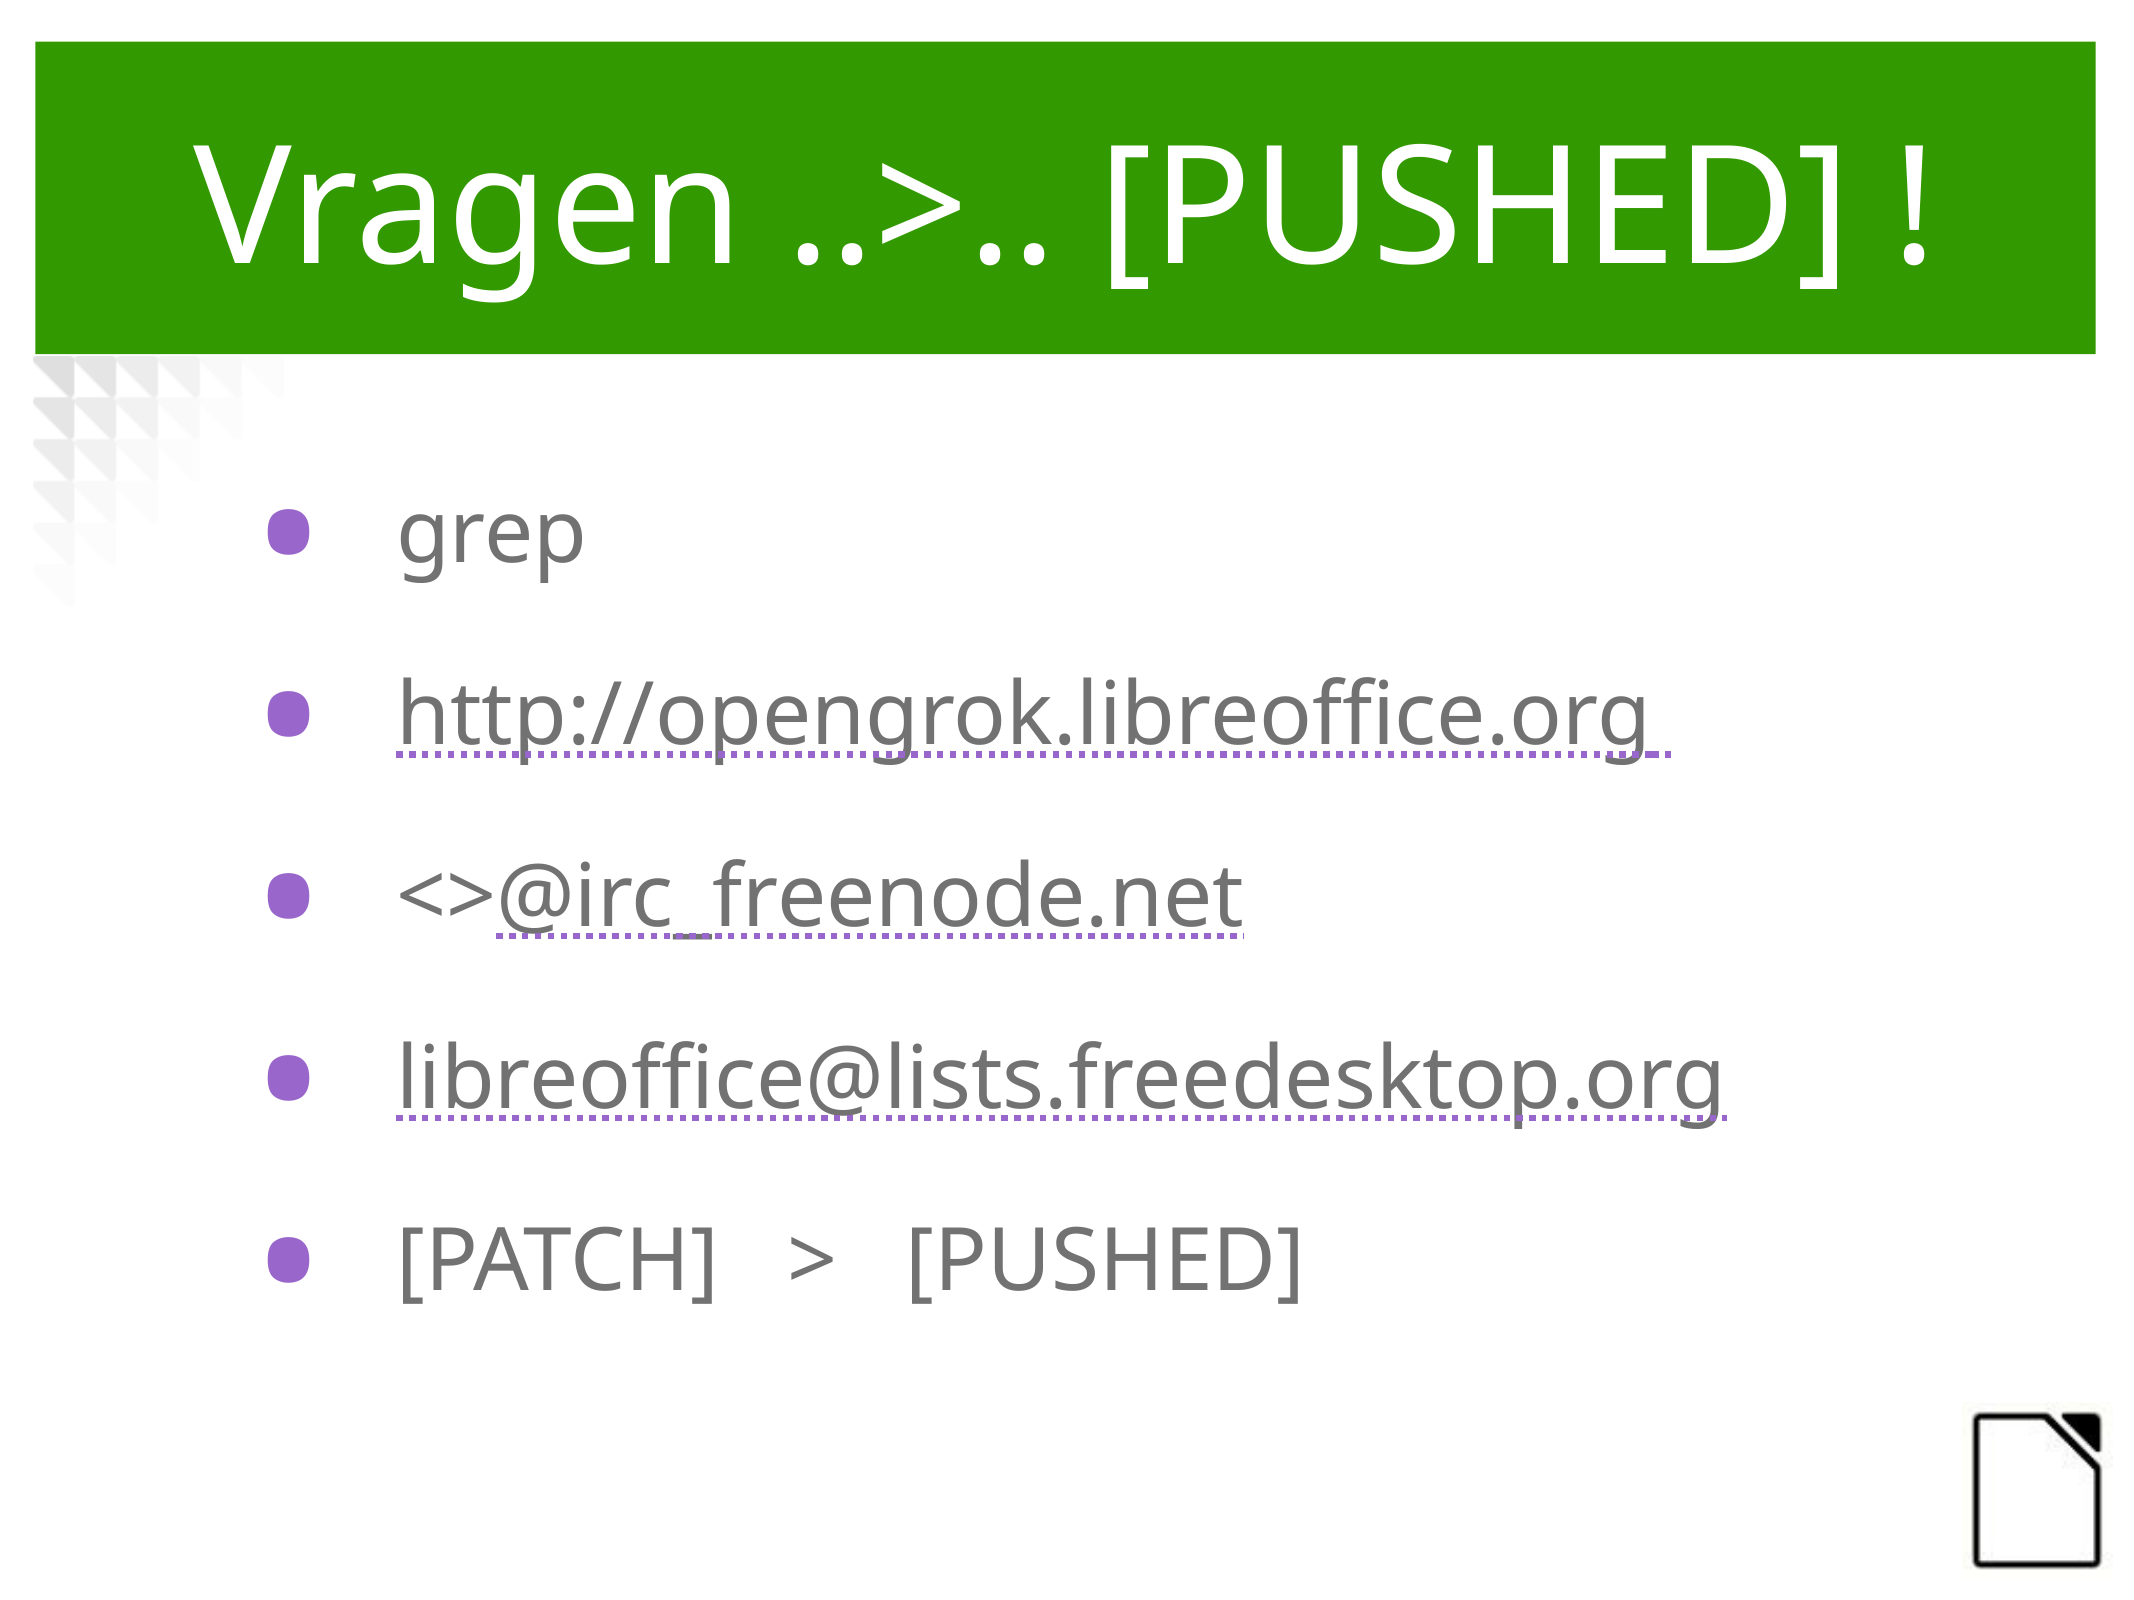

# Vragen ..>.. [PUSHED] !
grep
http://opengrok.libreoffice.org
<>@irc_freenode.net
libreoffice@lists.freedesktop.org
[PATCH] > [PUSHED]